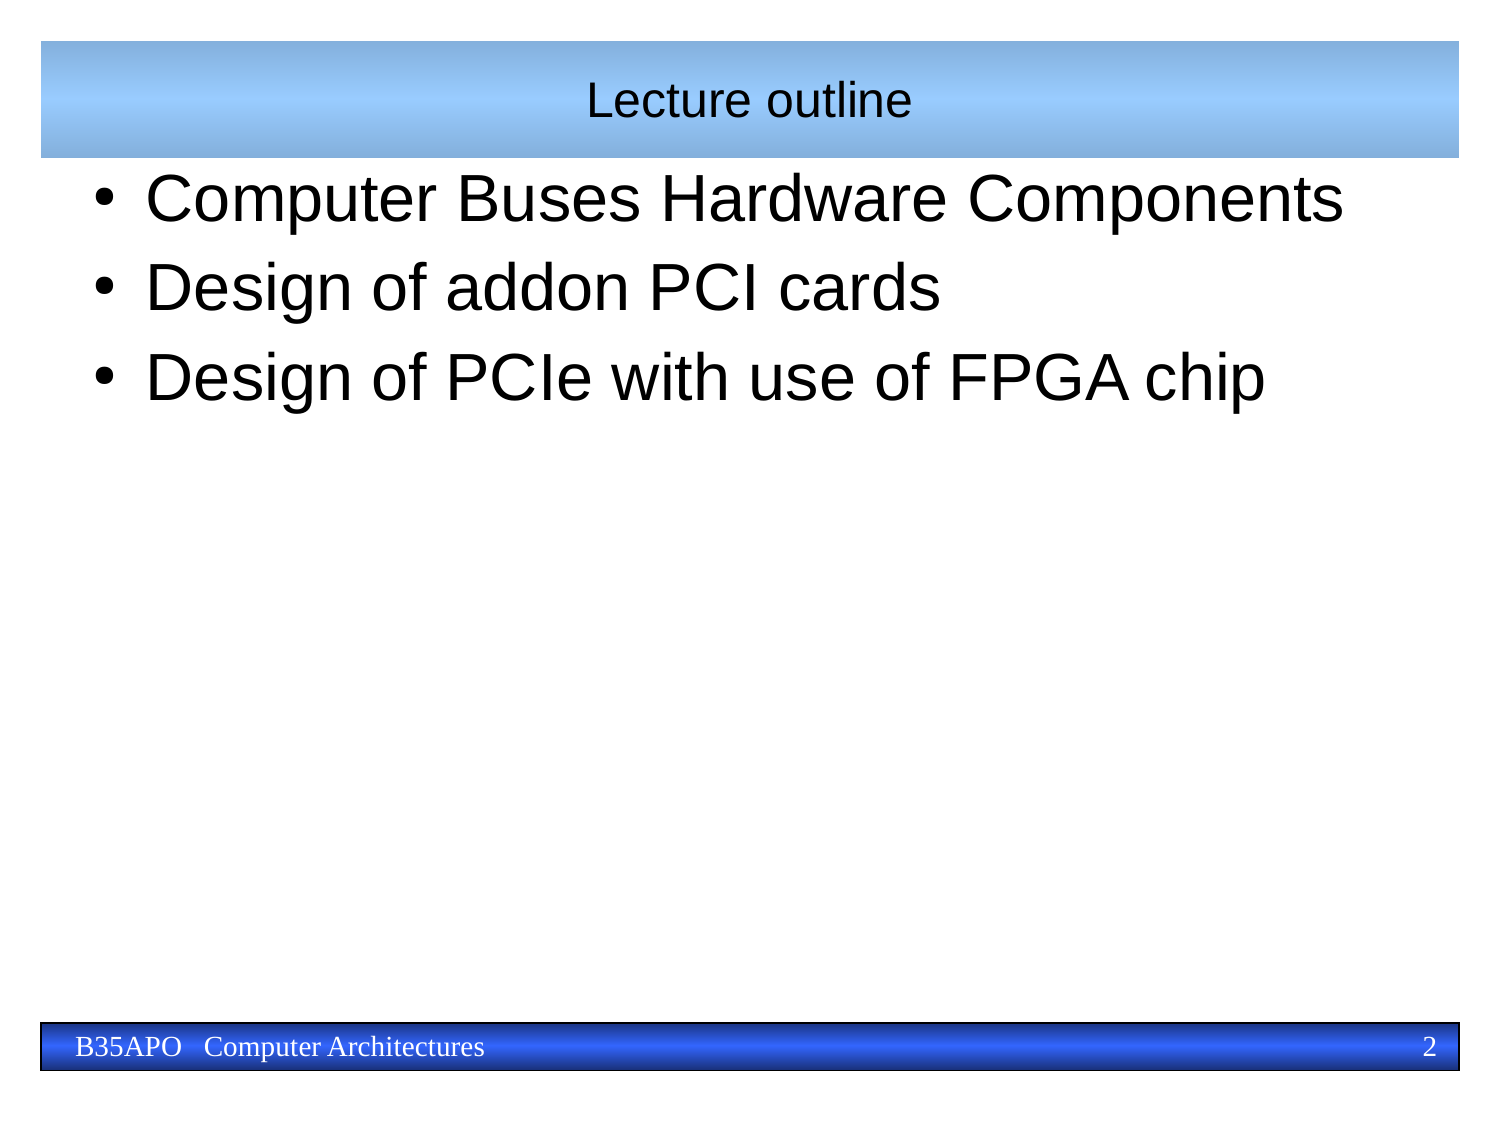

# Lecture outline
Computer Buses Hardware Components
Design of addon PCI cards
Design of PCIe with use of FPGA chip
B35APO Computer Architectures
2